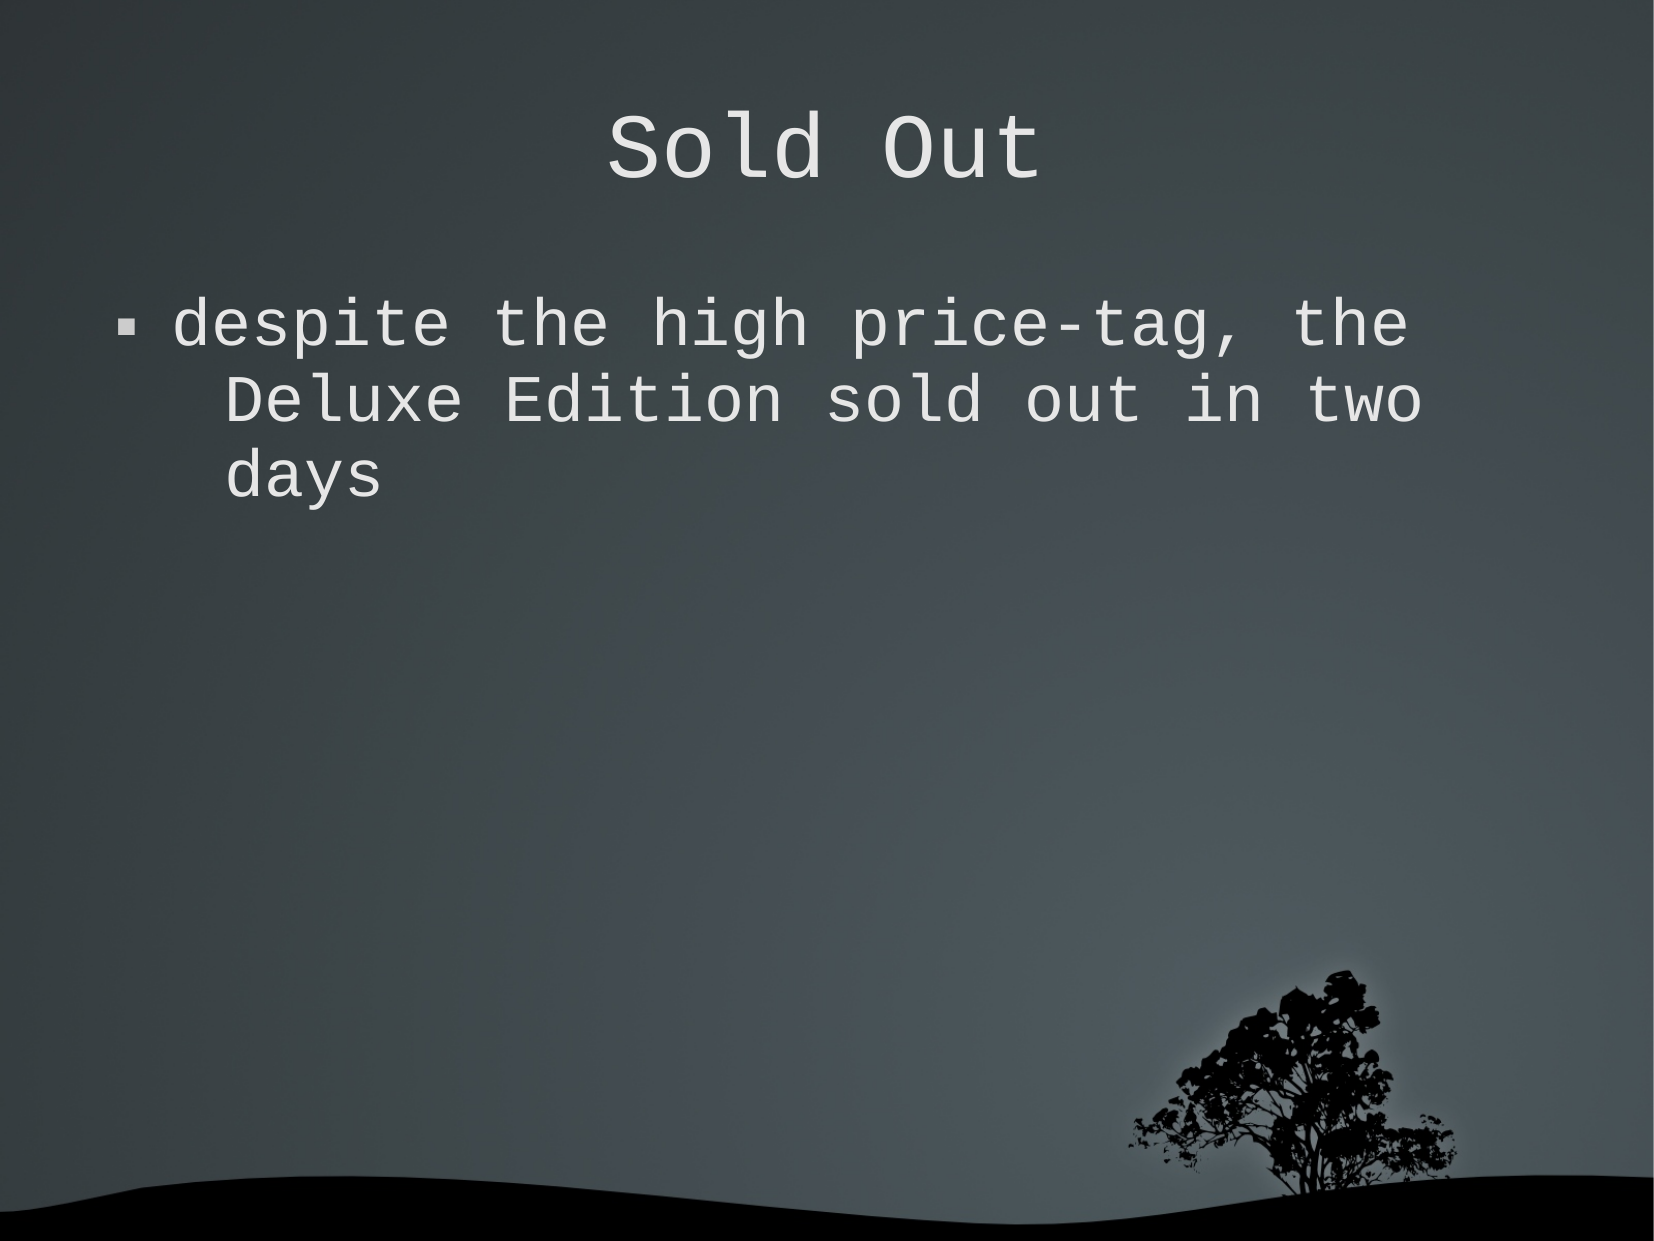

# Sold Out
despite the high price-tag, the Deluxe Edition sold out in two days